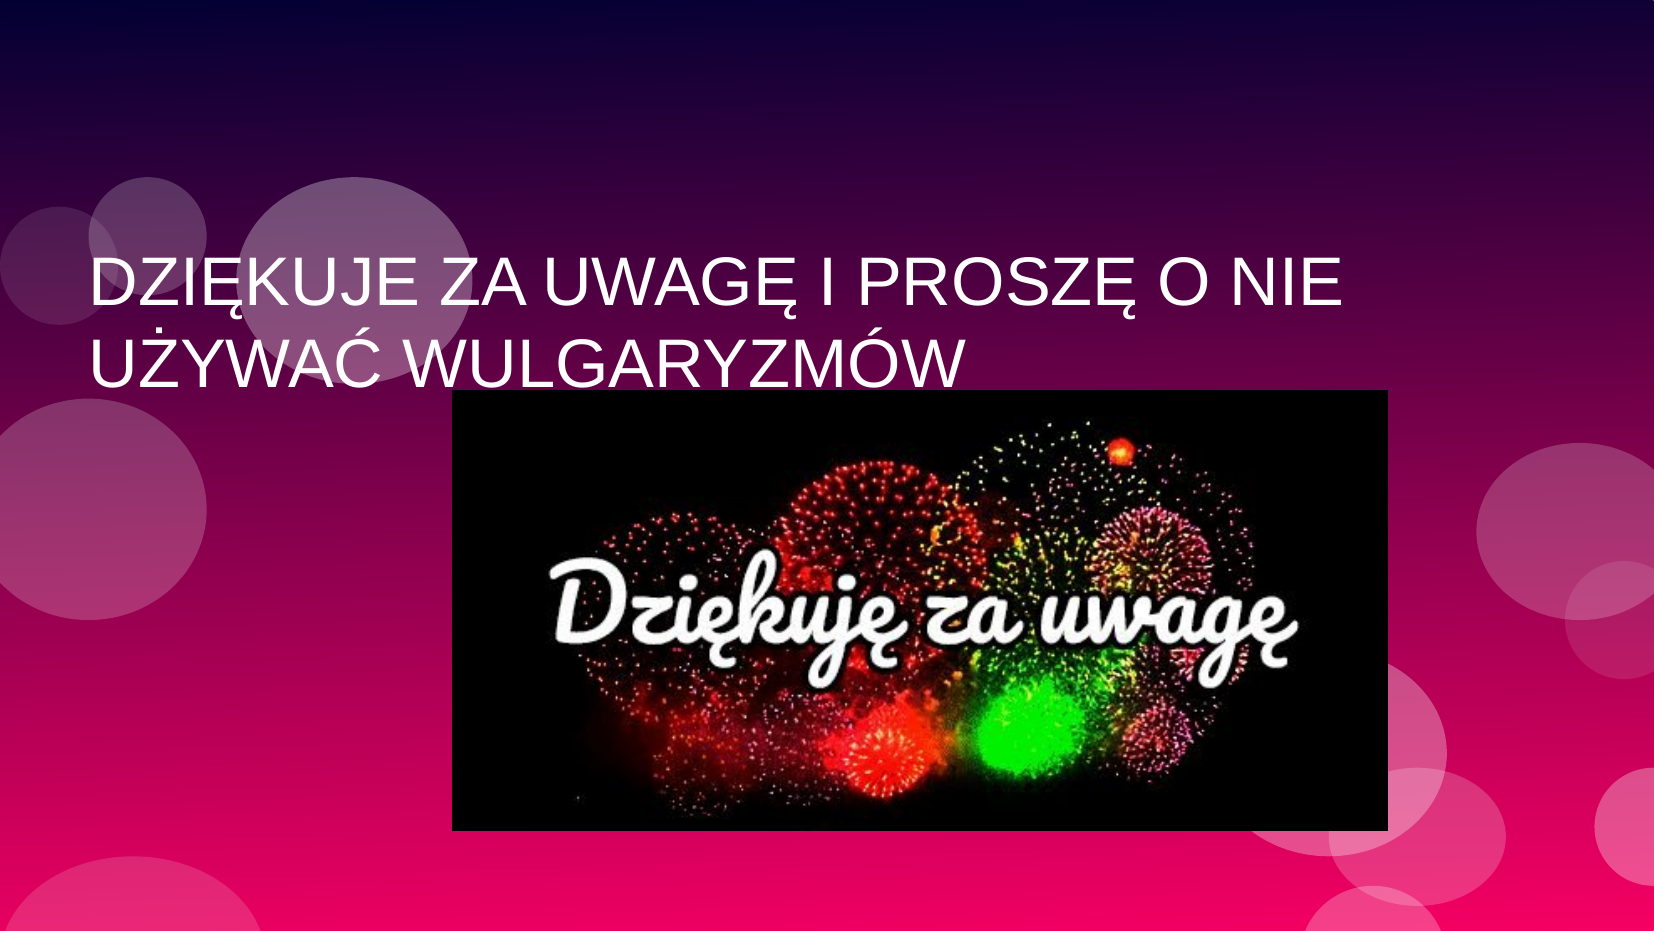

# DZIĘKUJE ZA UWAGĘ I PROSZĘ O NIE UŻYWAĆ WULGARYZMÓW